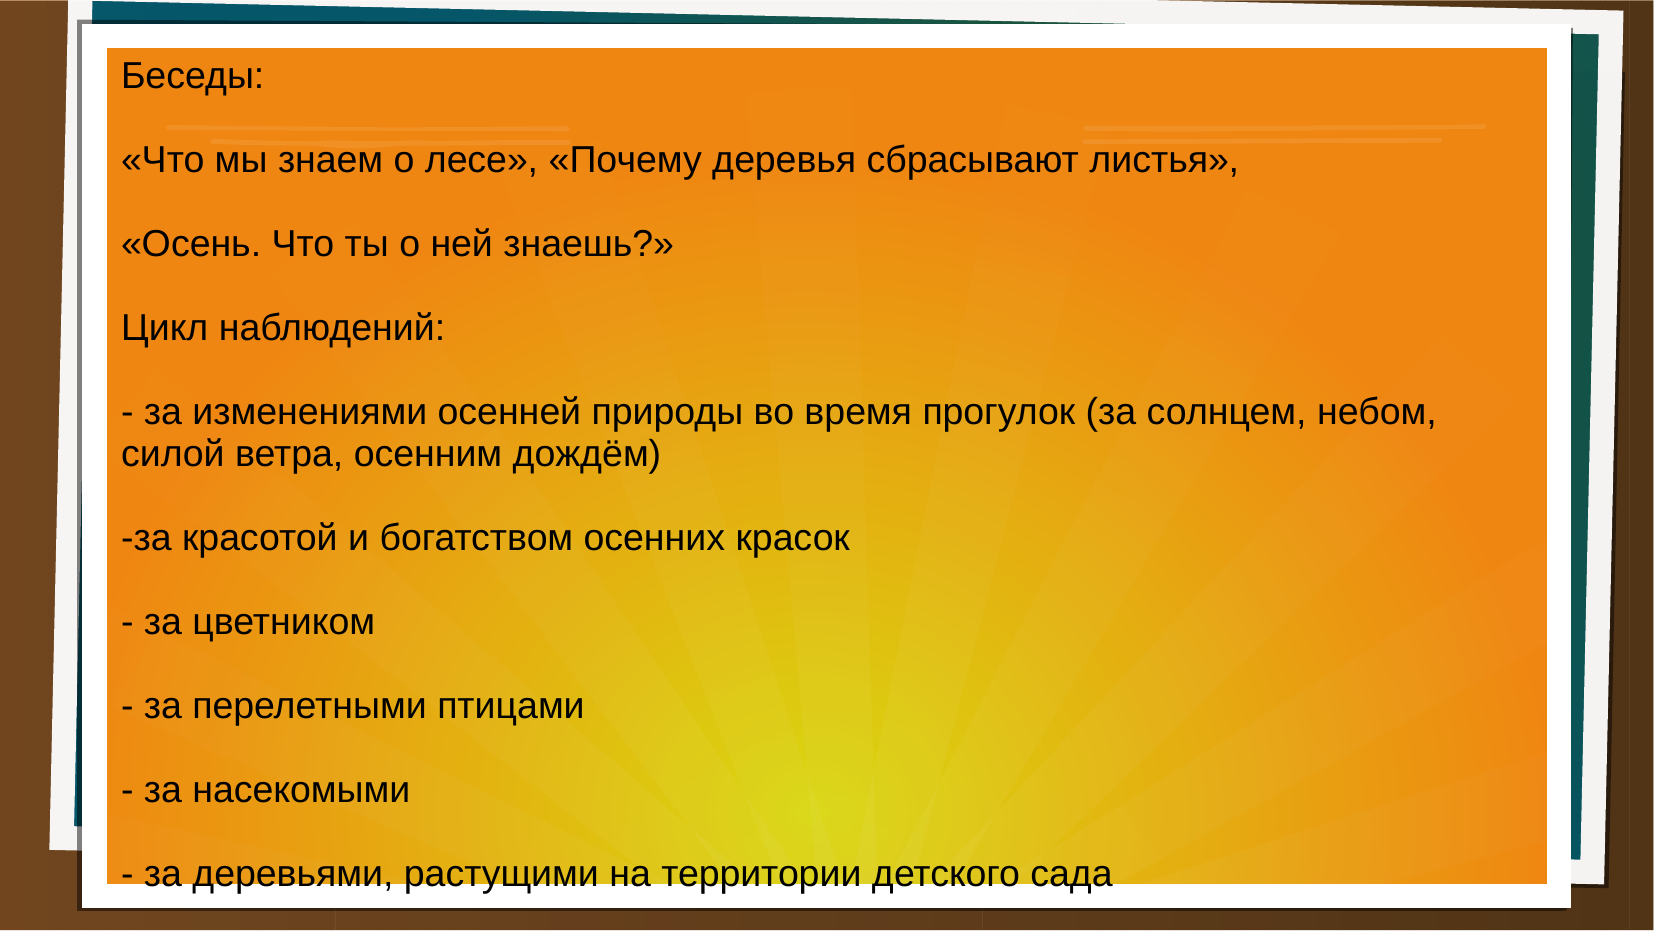

Беседы:
«Что мы знаем о лесе», «Почему деревья сбрасывают листья»,
«Осень. Что ты о ней знаешь?»
Цикл наблюдений:
- за изменениями осенней природы во время прогулок (за солнцем, небом, силой ветра, осенним дождём)
-за красотой и богатством осенних красок
- за цветником
- за перелетными птицами
- за насекомыми
- за деревьями, растущими на территории детского сада